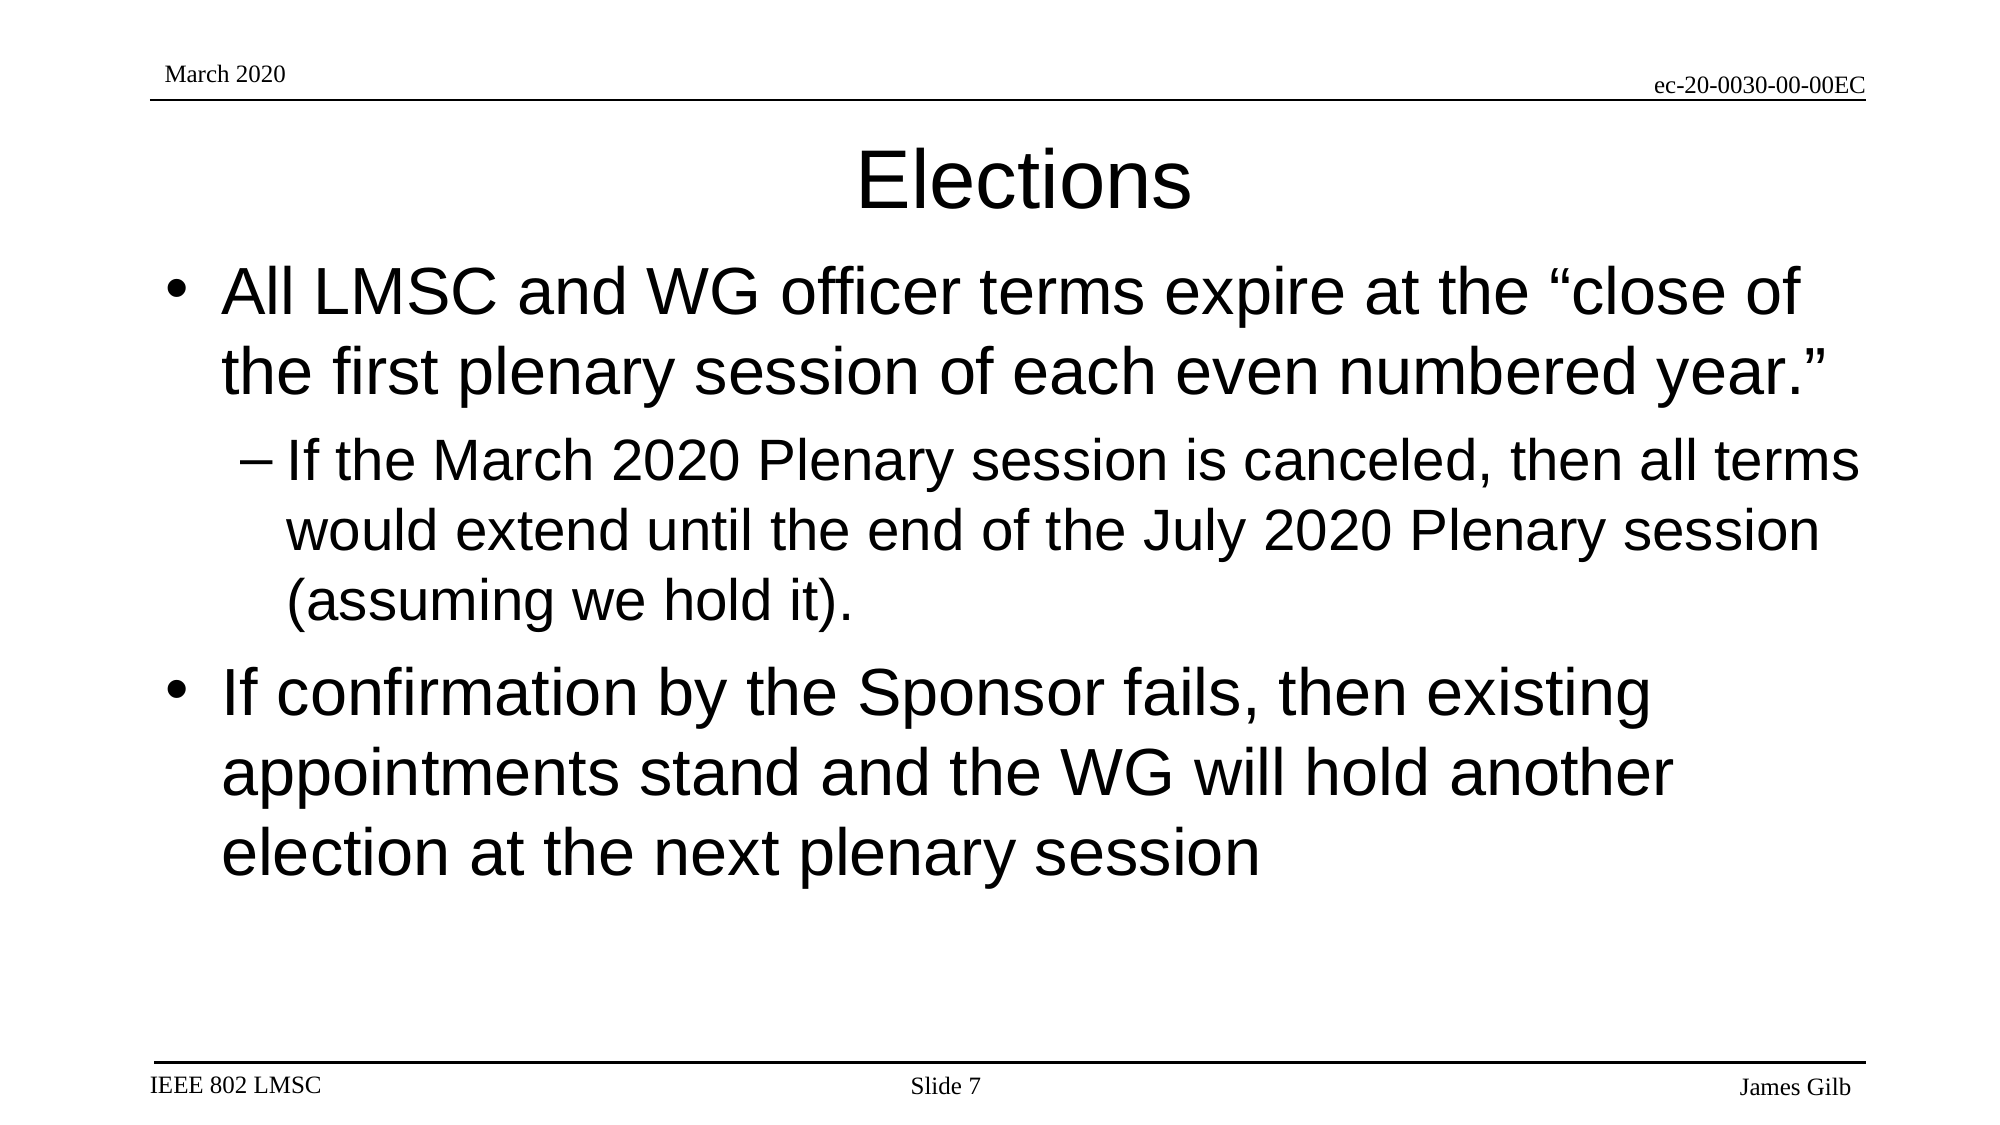

# Elections
All LMSC and WG officer terms expire at the “close of the first plenary session of each even numbered year.”
If the March 2020 Plenary session is canceled, then all terms would extend until the end of the July 2020 Plenary session (assuming we hold it).
If confirmation by the Sponsor fails, then existing appointments stand and the WG will hold another election at the next plenary session
7